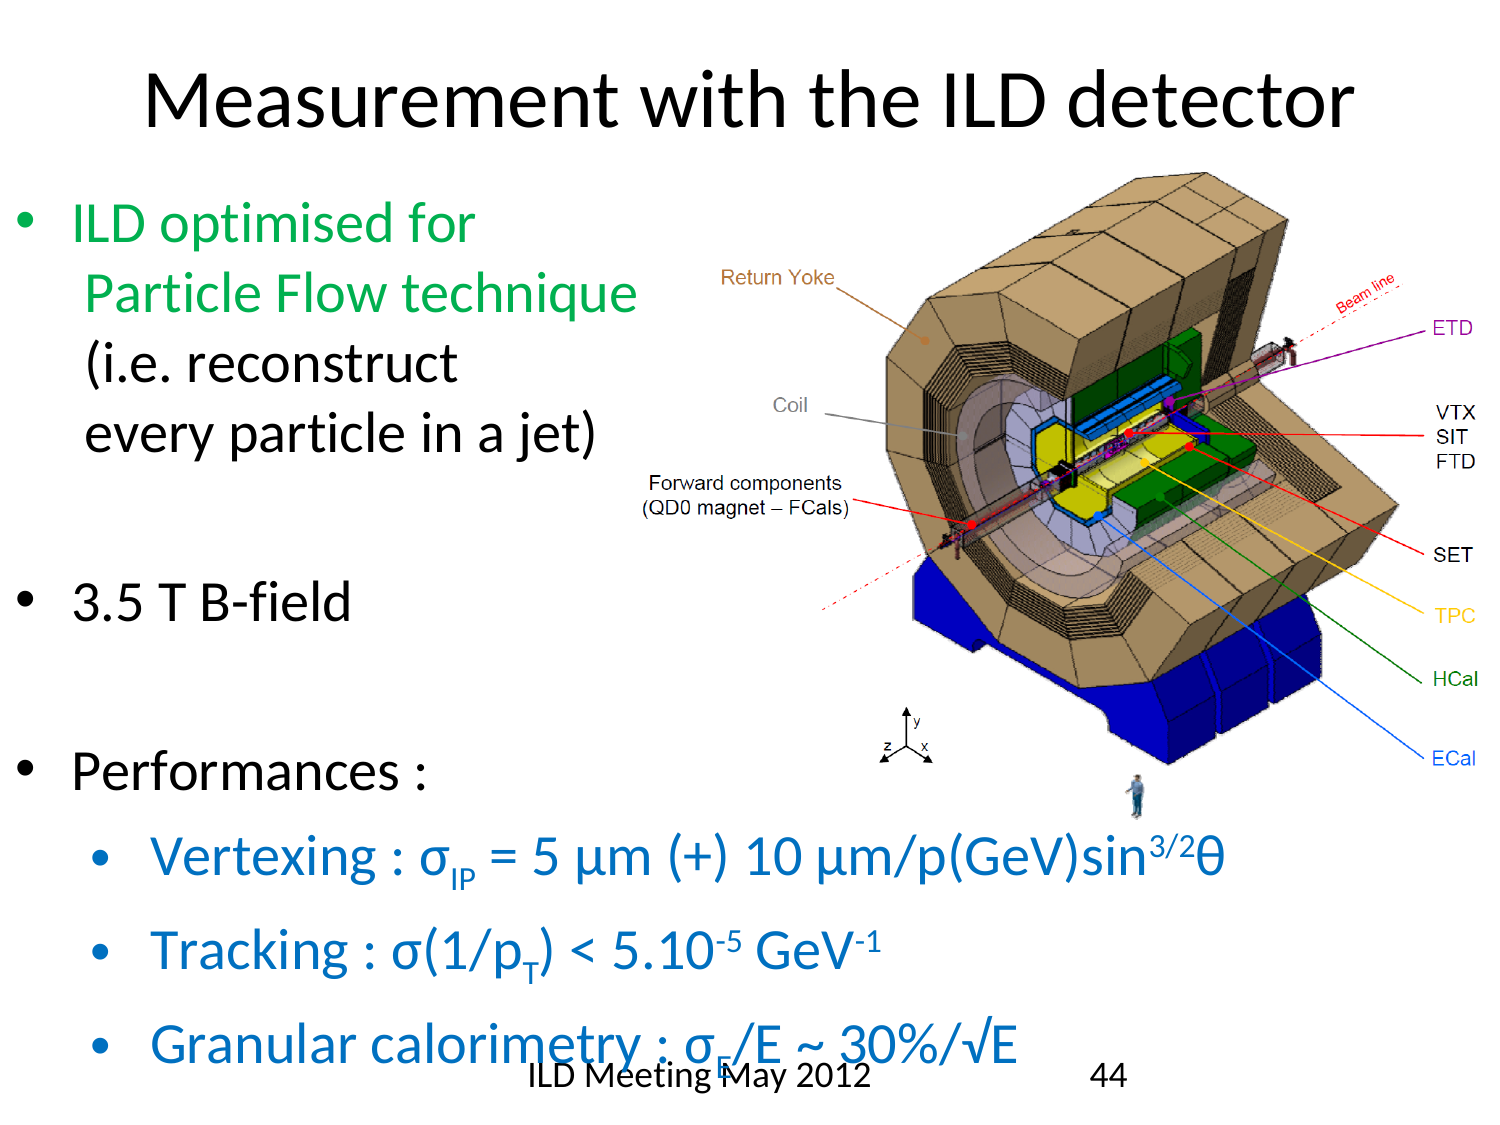

# Measurement with the ILD detector
ILD optimised for
 Particle Flow technique
 (i.e. reconstruct
 every particle in a jet)
3.5 T B-field
Performances :
 Vertexing : σIP = 5 µm (+) 10 µm/p(GeV)sin3/2θ
 Tracking : σ(1/pT) < 5.10-5 GeV-1
 Granular calorimetry : σE/E ~ 30%/√E
44
ILD Meeting May 2012